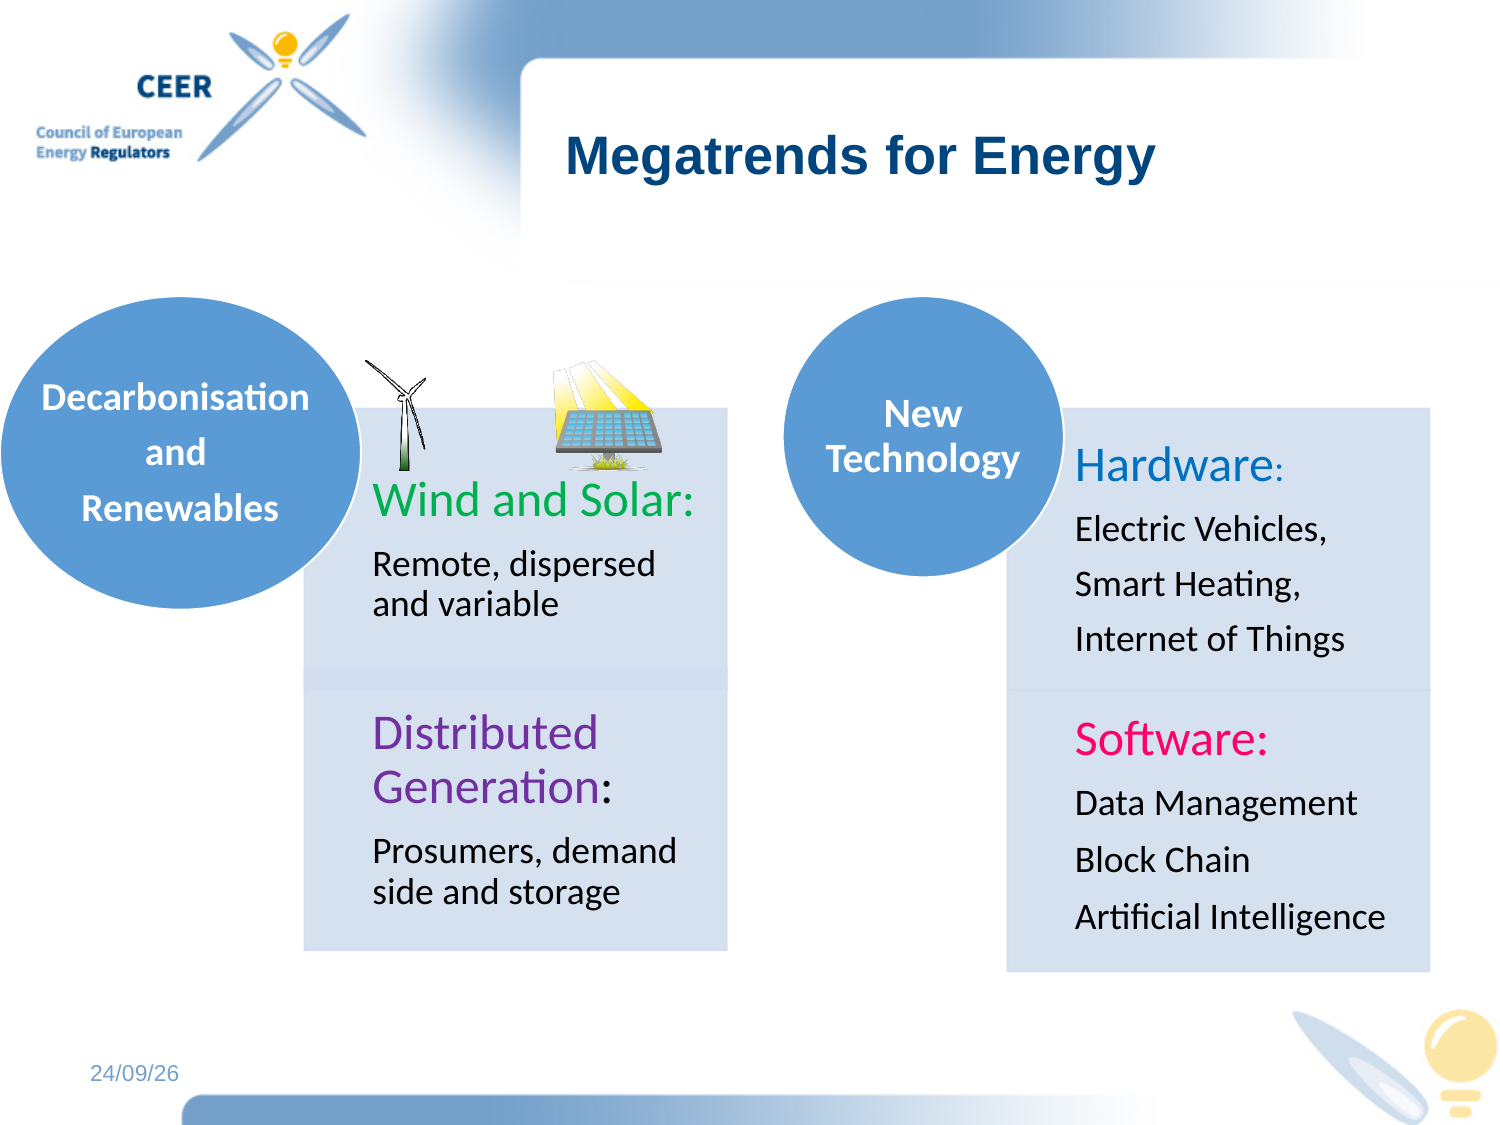

# Megatrends for Energy
Decarbonisation
and
Renewables
New Technology
Wind and Solar:
Remote, dispersed and variable
Hardware:
Electric Vehicles,
Smart Heating,
Internet of Things
Distributed Generation:
Prosumers, demand side and storage
Software:
Data Management
Block Chain
Artificial Intelligence